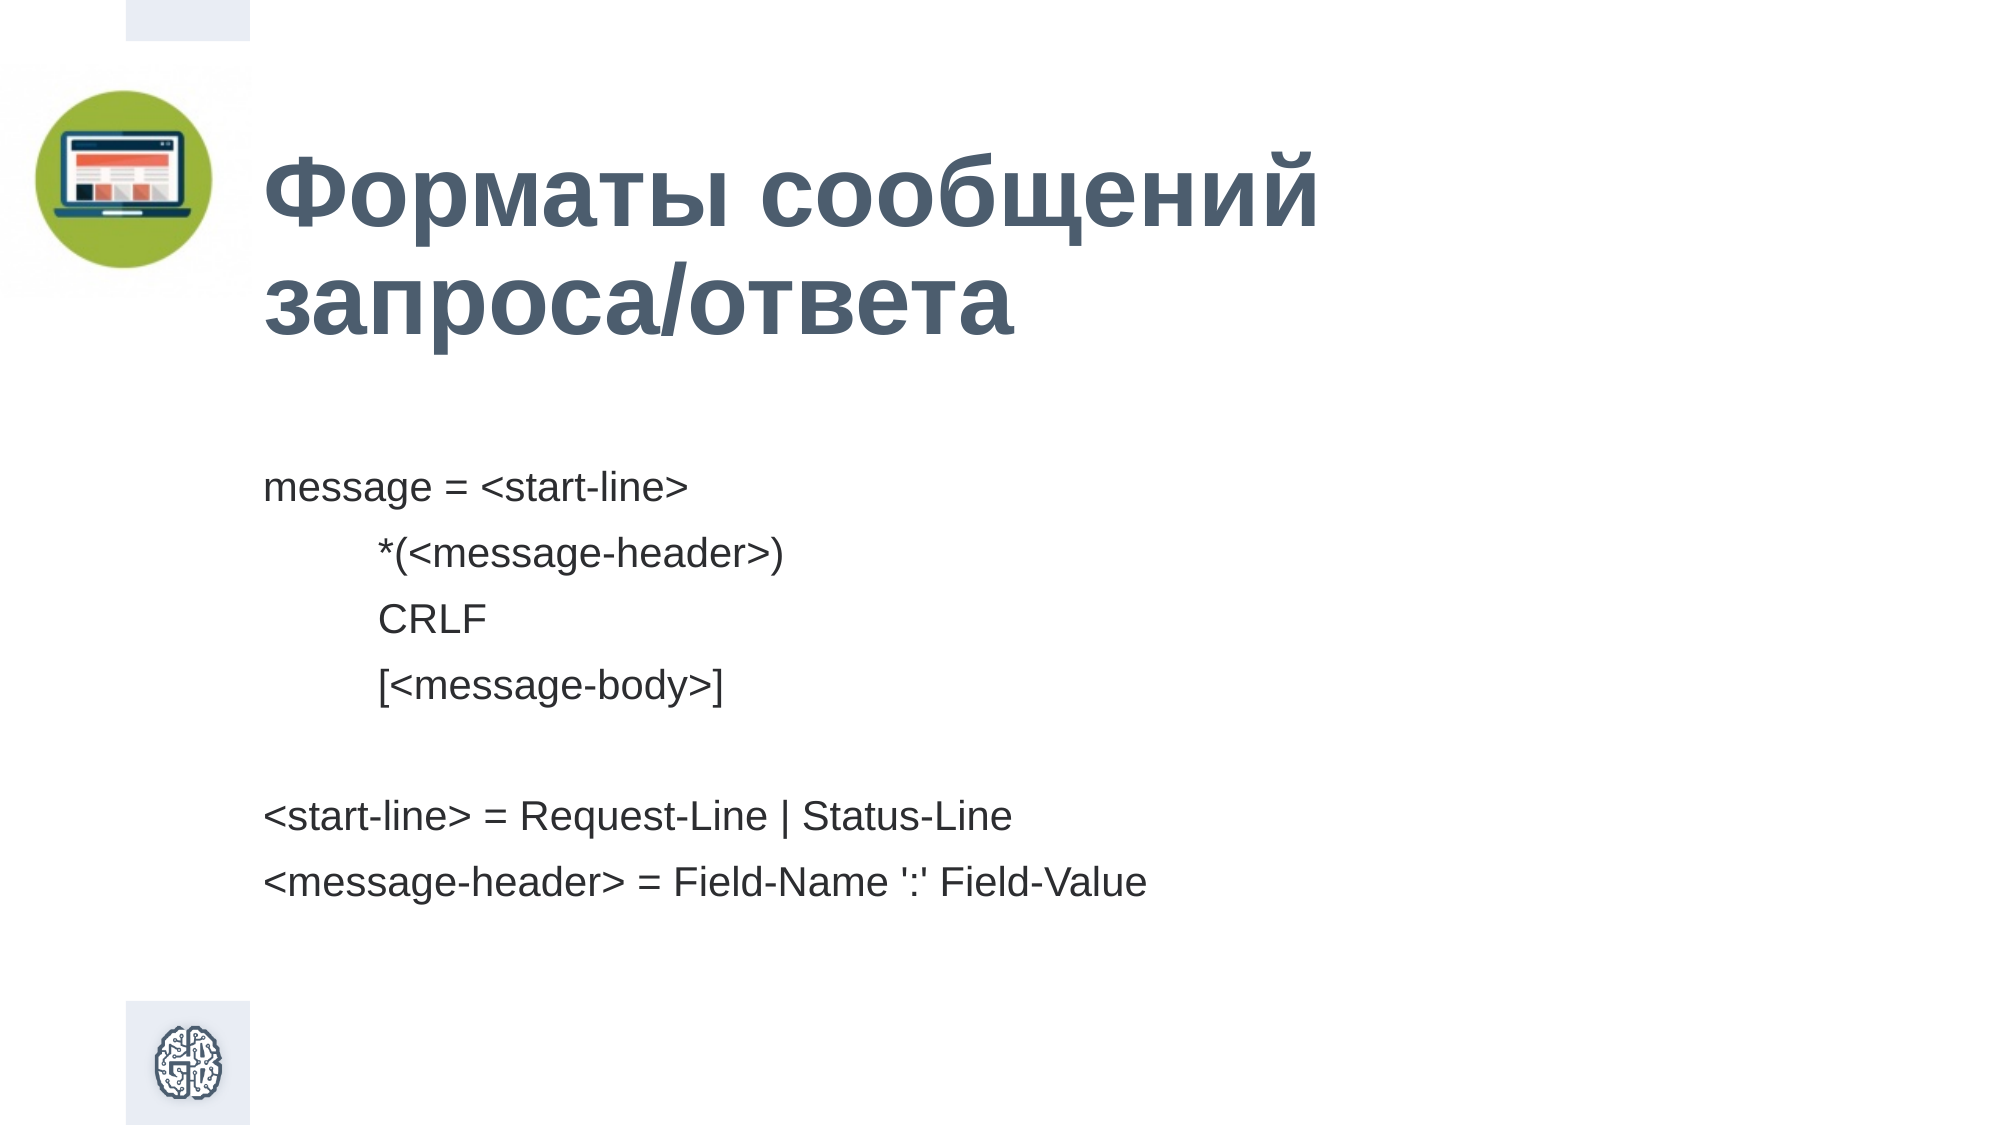

# Форматы сообщений запроса/ответа
message = <start-line>
 *(<message-header>)
 CRLF
 [<message-body>]
<start-line> = Request-Line | Status-Line
<message-header> = Field-Name ':' Field-Value